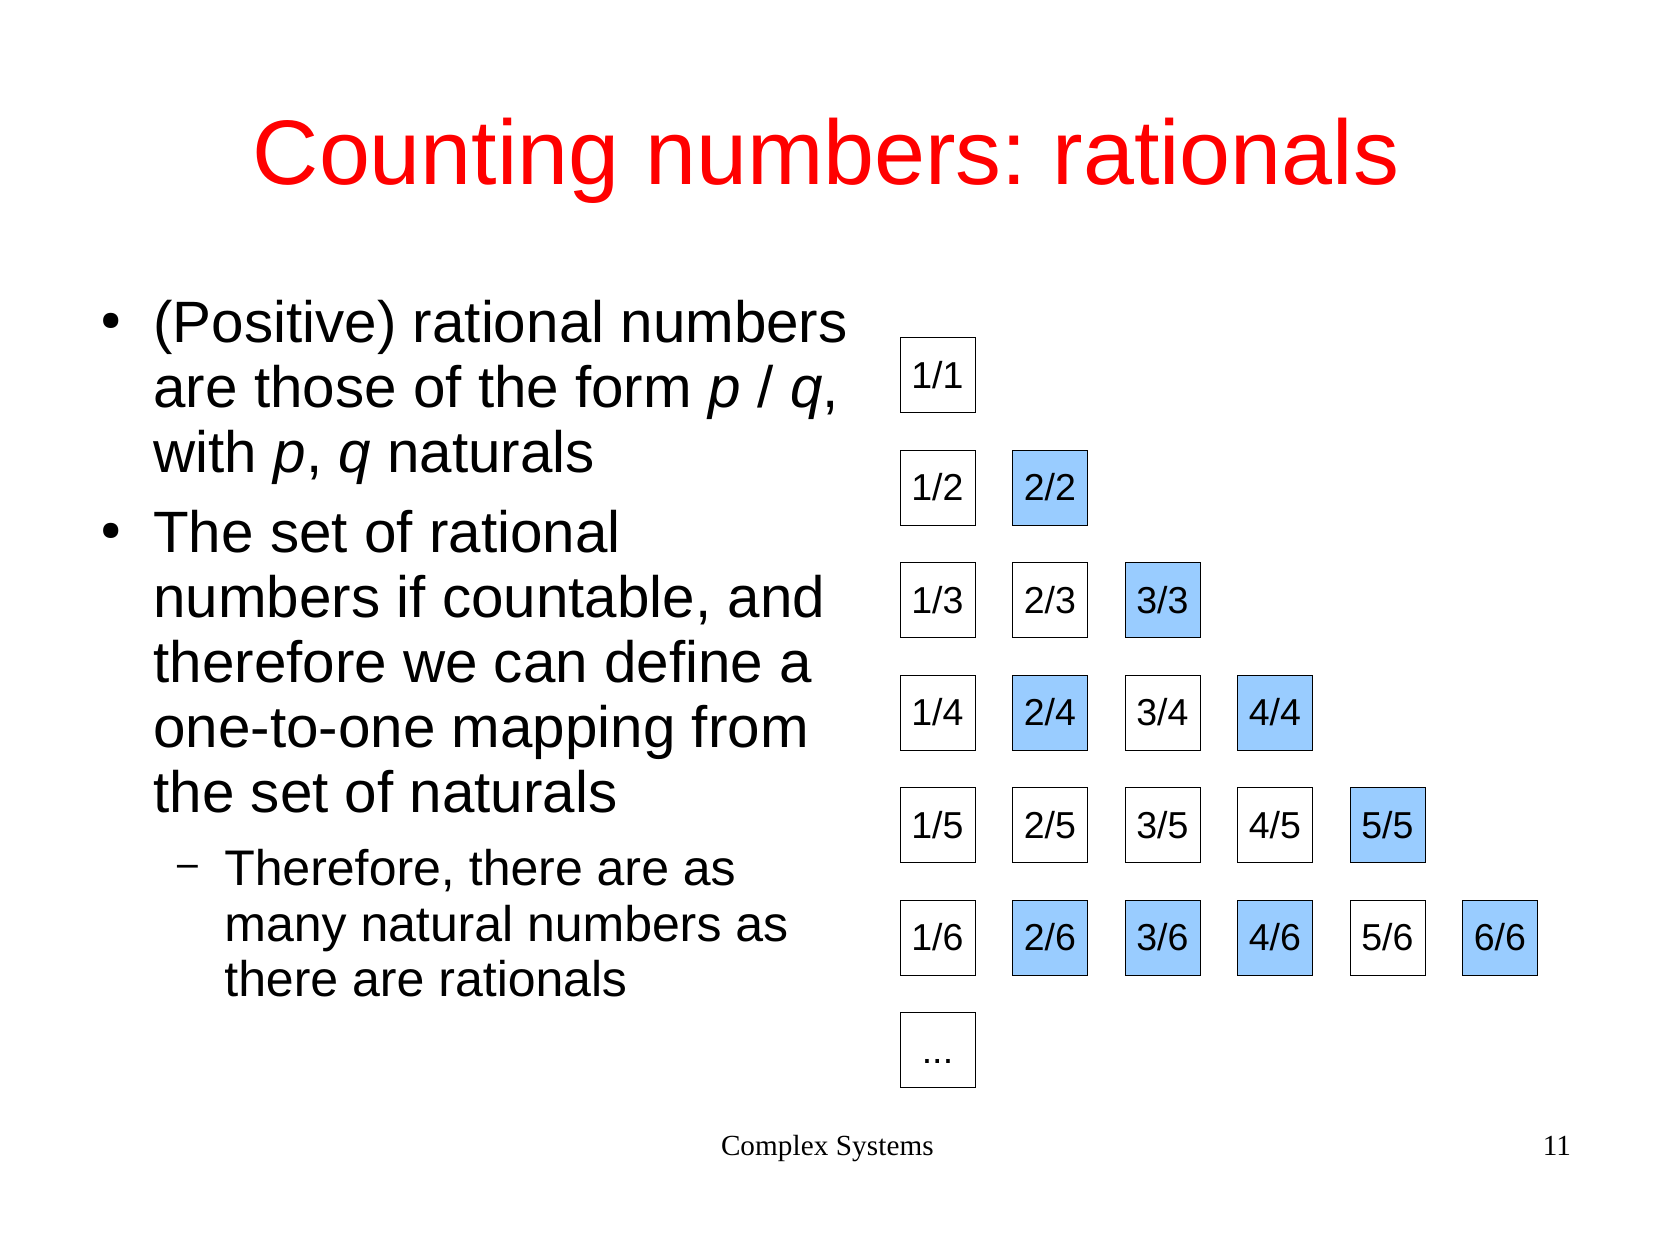

# Counting numbers: rationals
(Positive) rational numbers are those of the form p / q, with p, q naturals
The set of rational numbers if countable, and therefore we can define a one-to-one mapping from the set of naturals
Therefore, there are as many natural numbers as there are rationals
1/1
1/2
2/2
1/3
2/3
3/3
1/4
2/4
3/4
4/4
1/5
2/5
3/5
4/5
5/5
1/6
2/6
3/6
4/6
5/6
6/6
...
Complex Systems
11